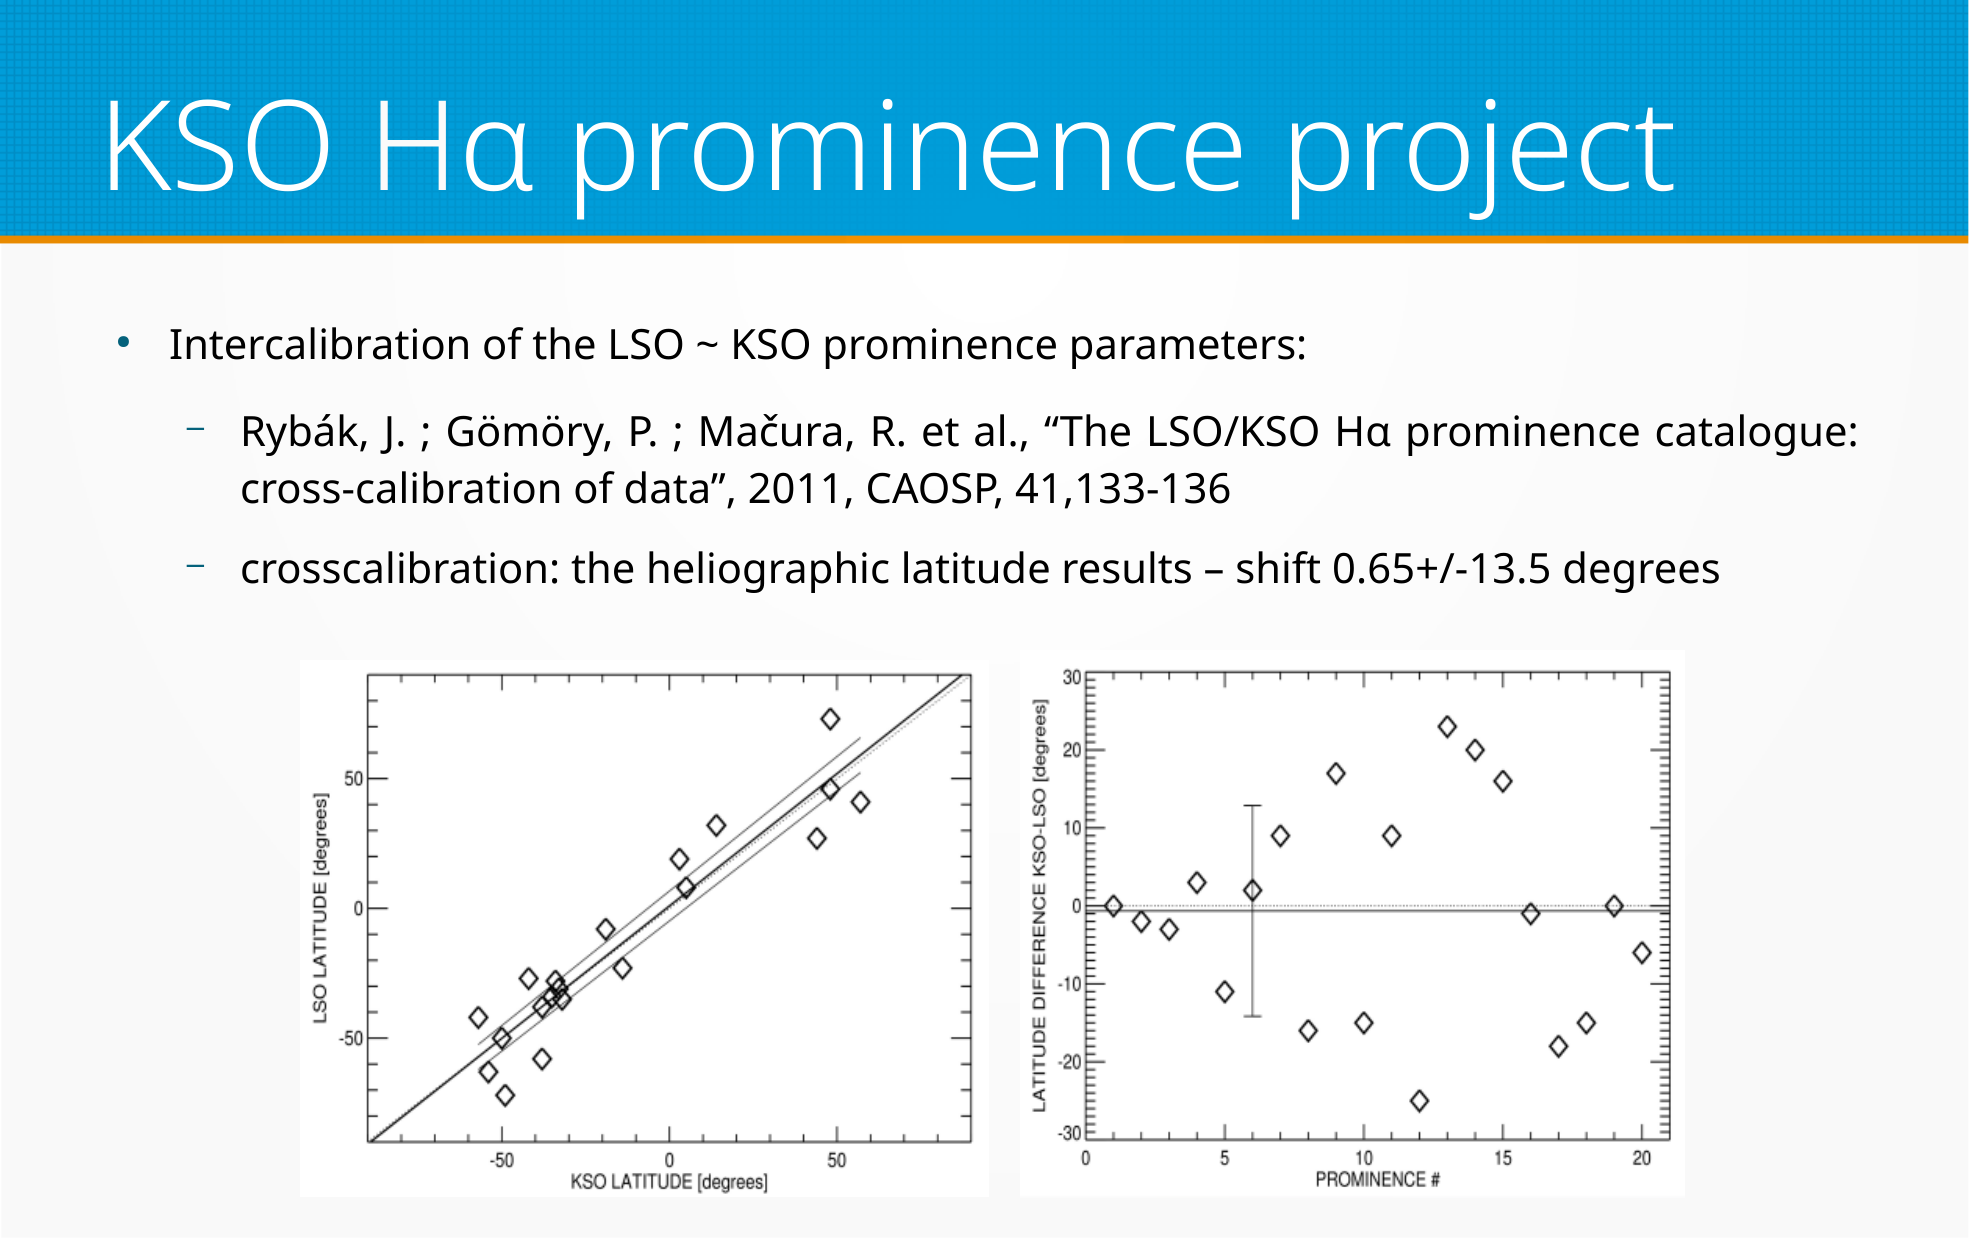

# KSO Hα prominence project
Intercalibration of the LSO ~ KSO prominence parameters:
Rybák, J. ; Gömöry, P. ; Mačura, R. et al., “The LSO/KSO Hα prominence catalogue: cross-calibration of data”, 2011, CAOSP, 41,133-136
cross­calibration: the heliographic latitude results – shift ­0.65+/-­13.5 degrees